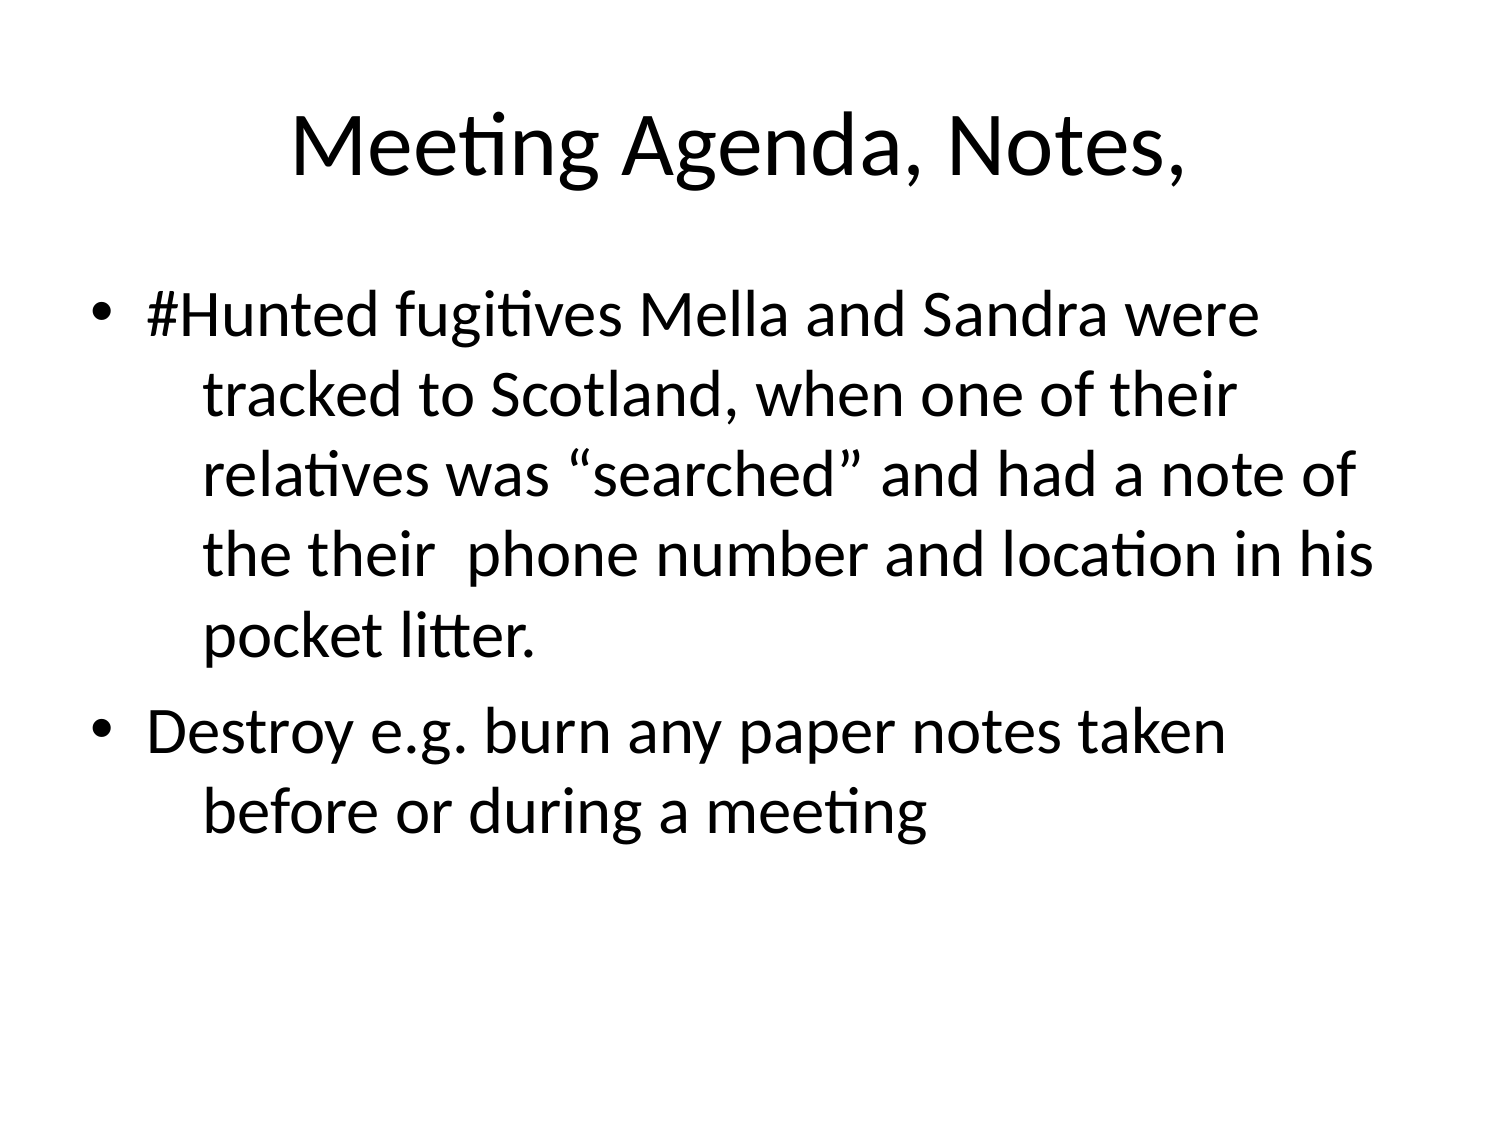

# Meeting Agenda, Notes,
#Hunted fugitives Mella and Sandra were tracked to Scotland, when one of their relatives was “searched” and had a note of the their phone number and location in his pocket litter.
Destroy e.g. burn any paper notes taken before or during a meeting